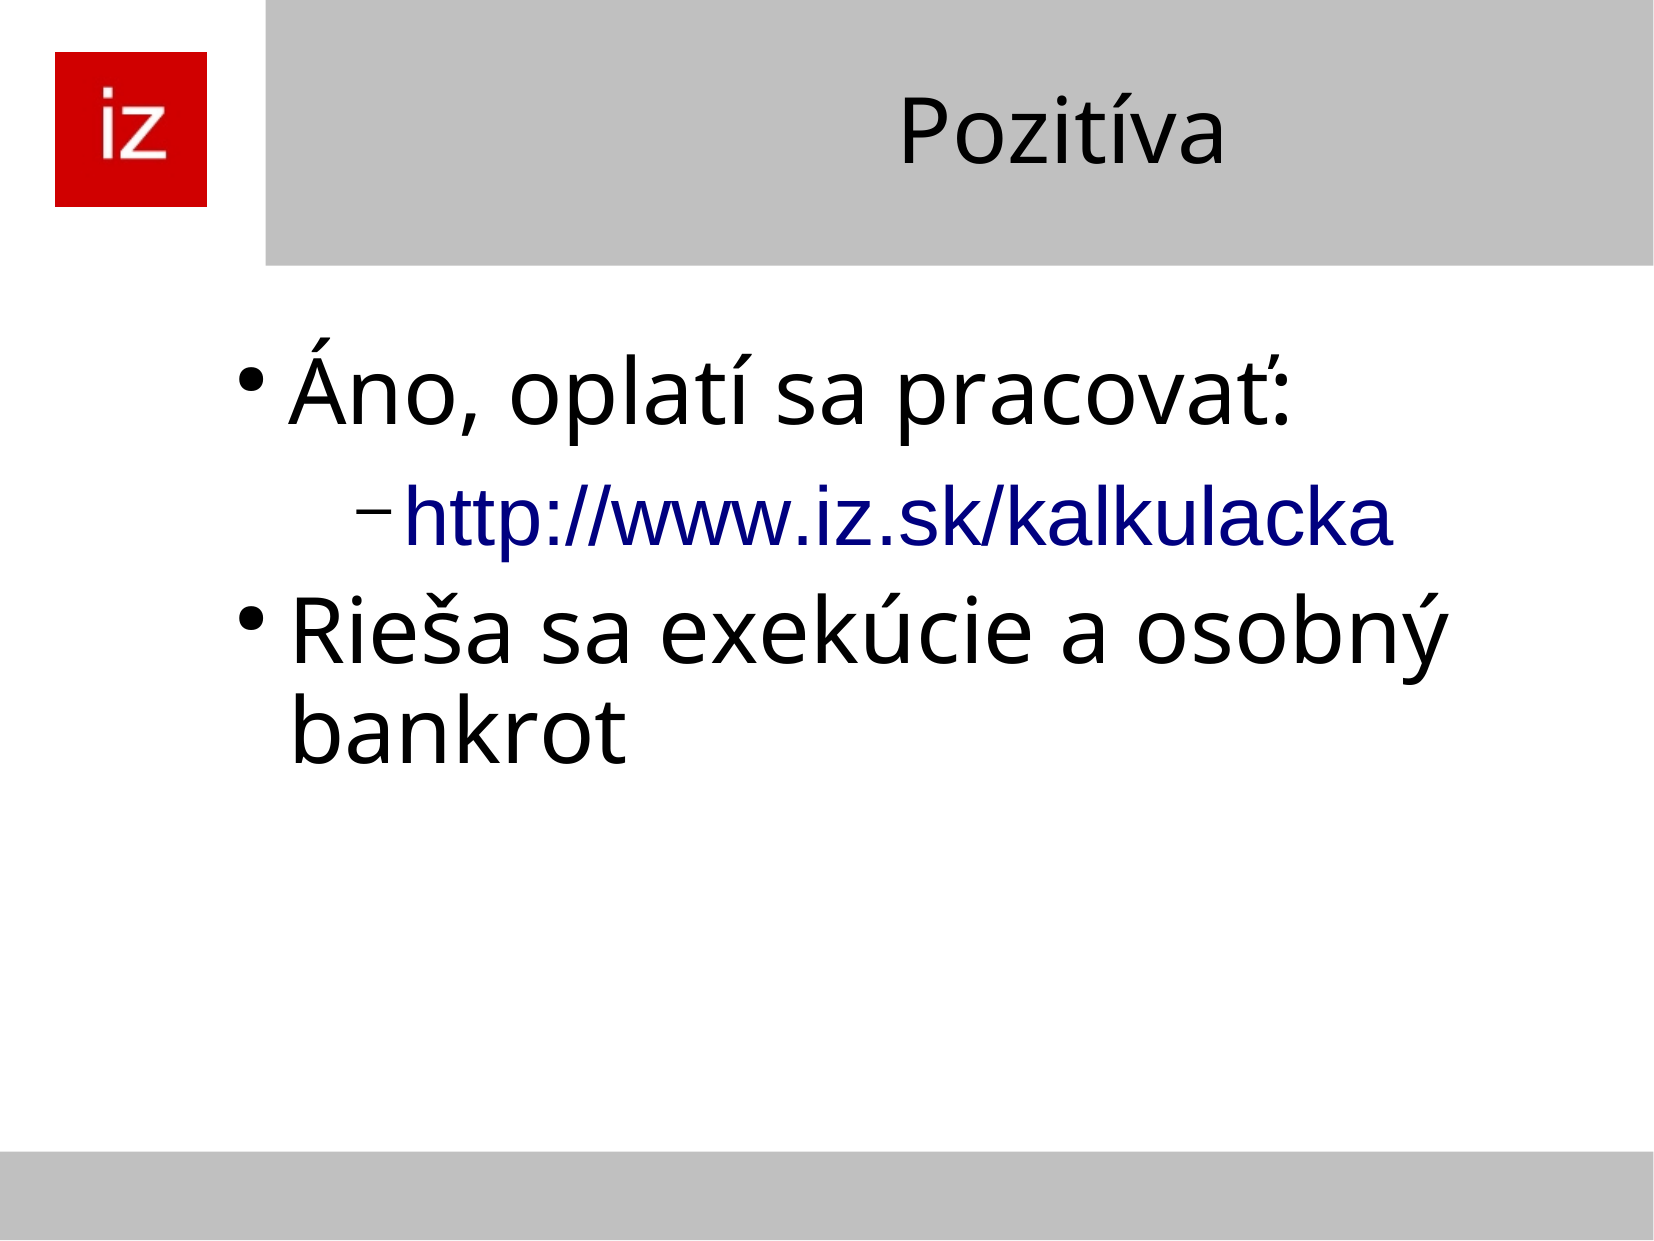

# Pozitíva
Áno, oplatí sa pracovať:
http://www.iz.sk/kalkulacka
Rieša sa exekúcie a osobný bankrot